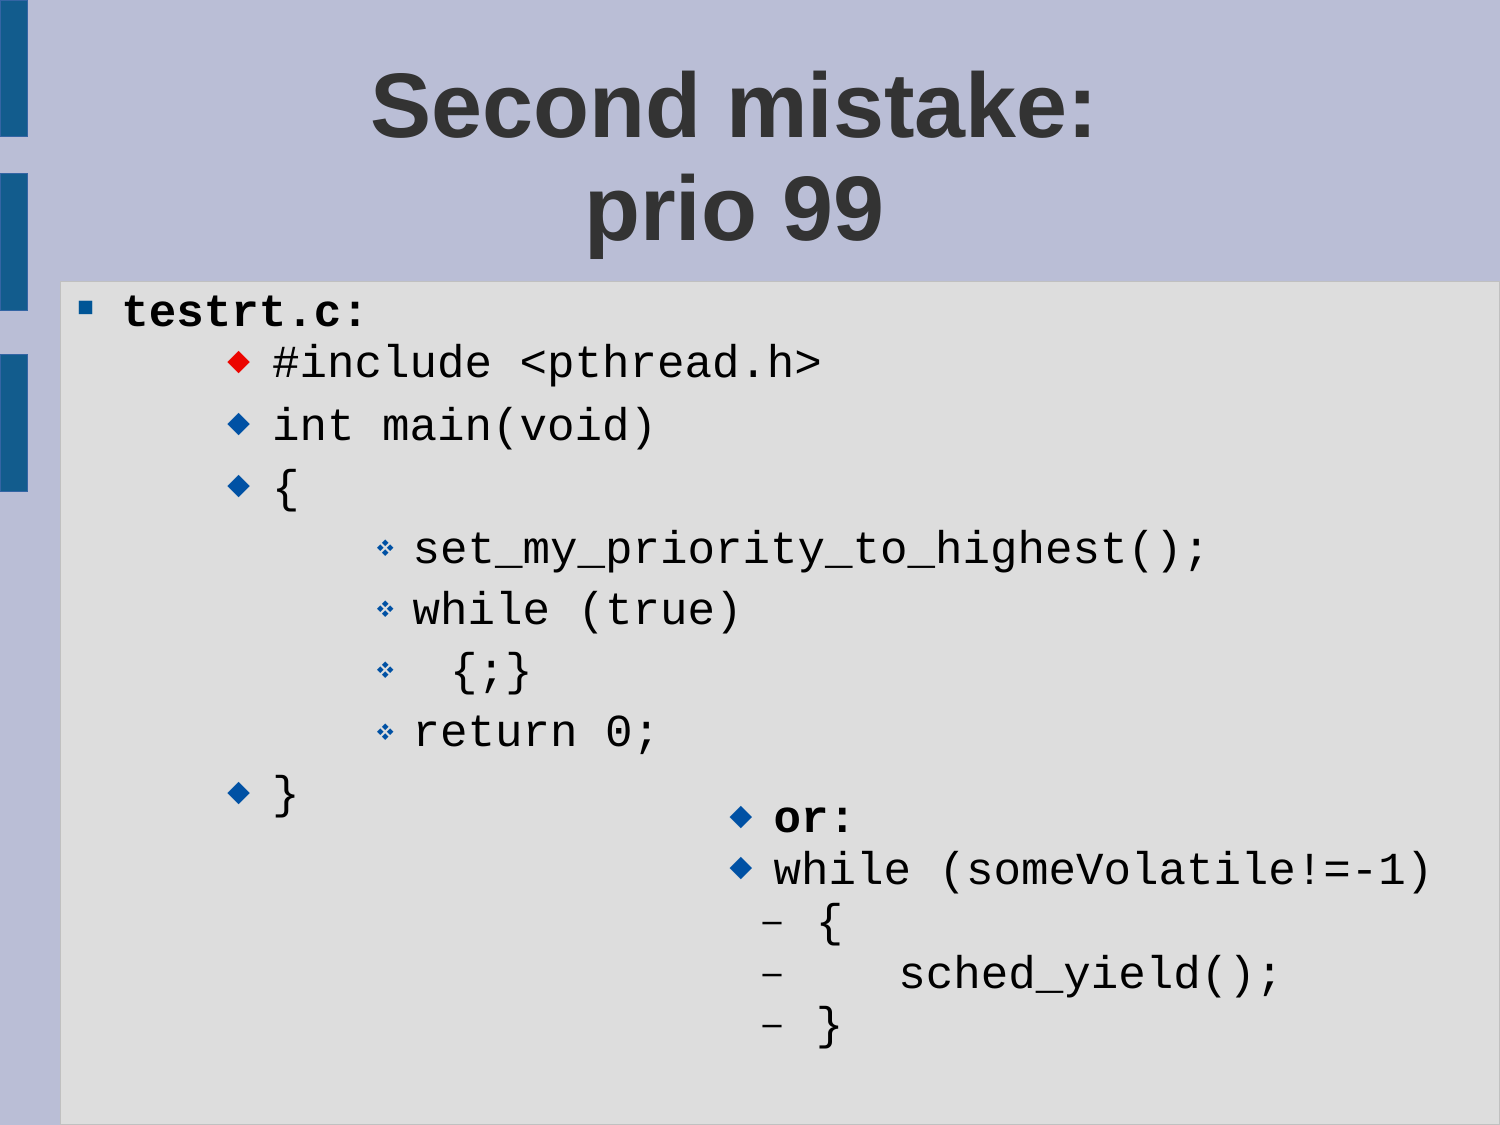

# Second mistake: prio 99
testrt.c:
#include <pthread.h>
int main(void)
{
set_my_priority_to_highest();
while (true)
	{;}
return 0;
}
or:
while (someVolatile!=-1)
{
 sched_yield();
}